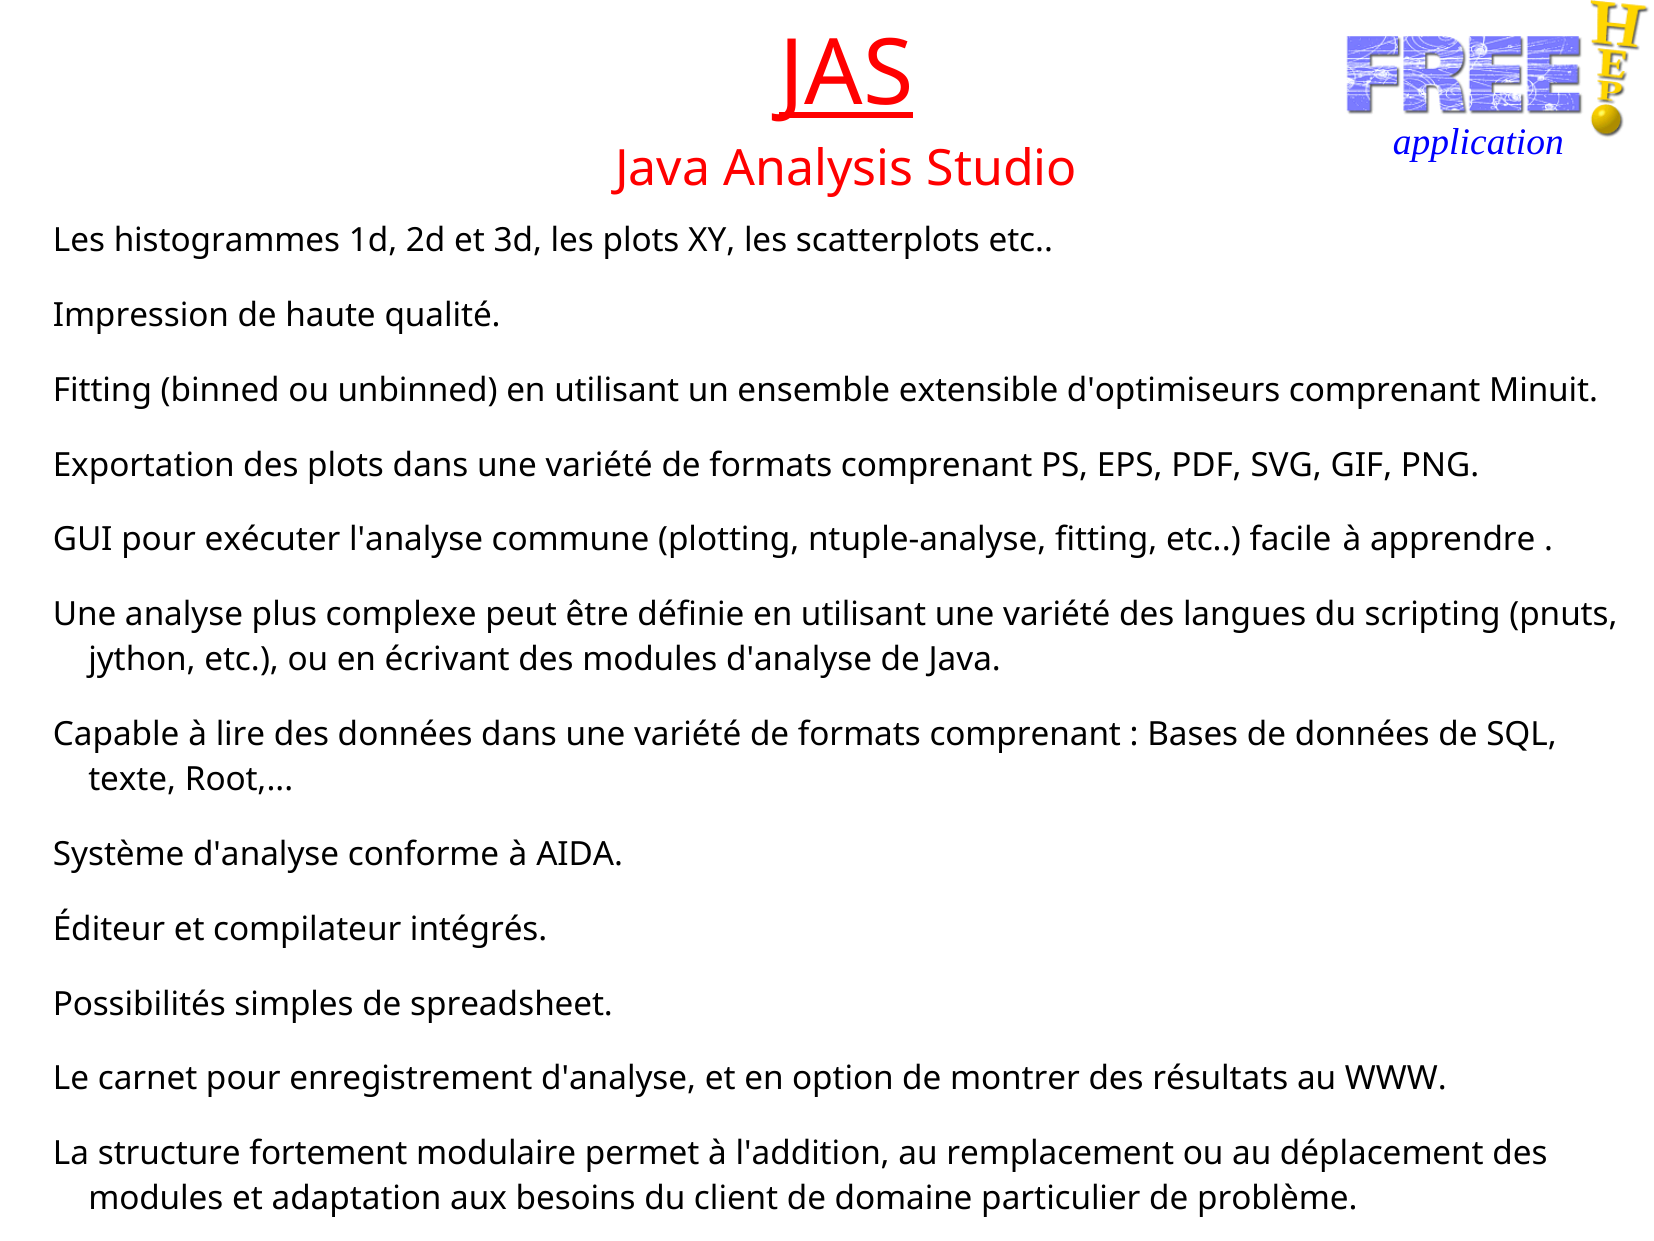

# JAS Java Analysis Studio
application
Les histogrammes 1d, 2d et 3d, les plots XY, les scatterplots etc..
Impression de haute qualité.
Fitting (binned ou unbinned) en utilisant un ensemble extensible d'optimiseurs comprenant Minuit.
Exportation des plots dans une variété de formats comprenant PS, EPS, PDF, SVG, GIF, PNG.
GUI pour exécuter l'analyse commune (plotting, ntuple-analyse, fitting, etc..) facile à apprendre .
Une analyse plus complexe peut être définie en utilisant une variété des langues du scripting (pnuts, jython, etc.), ou en écrivant des modules d'analyse de Java.
Capable à lire des données dans une variété de formats comprenant : Bases de données de SQL, texte, Root,...
Système d'analyse conforme à AIDA.
Éditeur et compilateur intégrés.
Possibilités simples de spreadsheet.
Le carnet pour enregistrement d'analyse, et en option de montrer des résultats au WWW.
La structure fortement modulaire permet à l'addition, au remplacement ou au déplacement des modules et adaptation aux besoins du client de domaine particulier de problème.